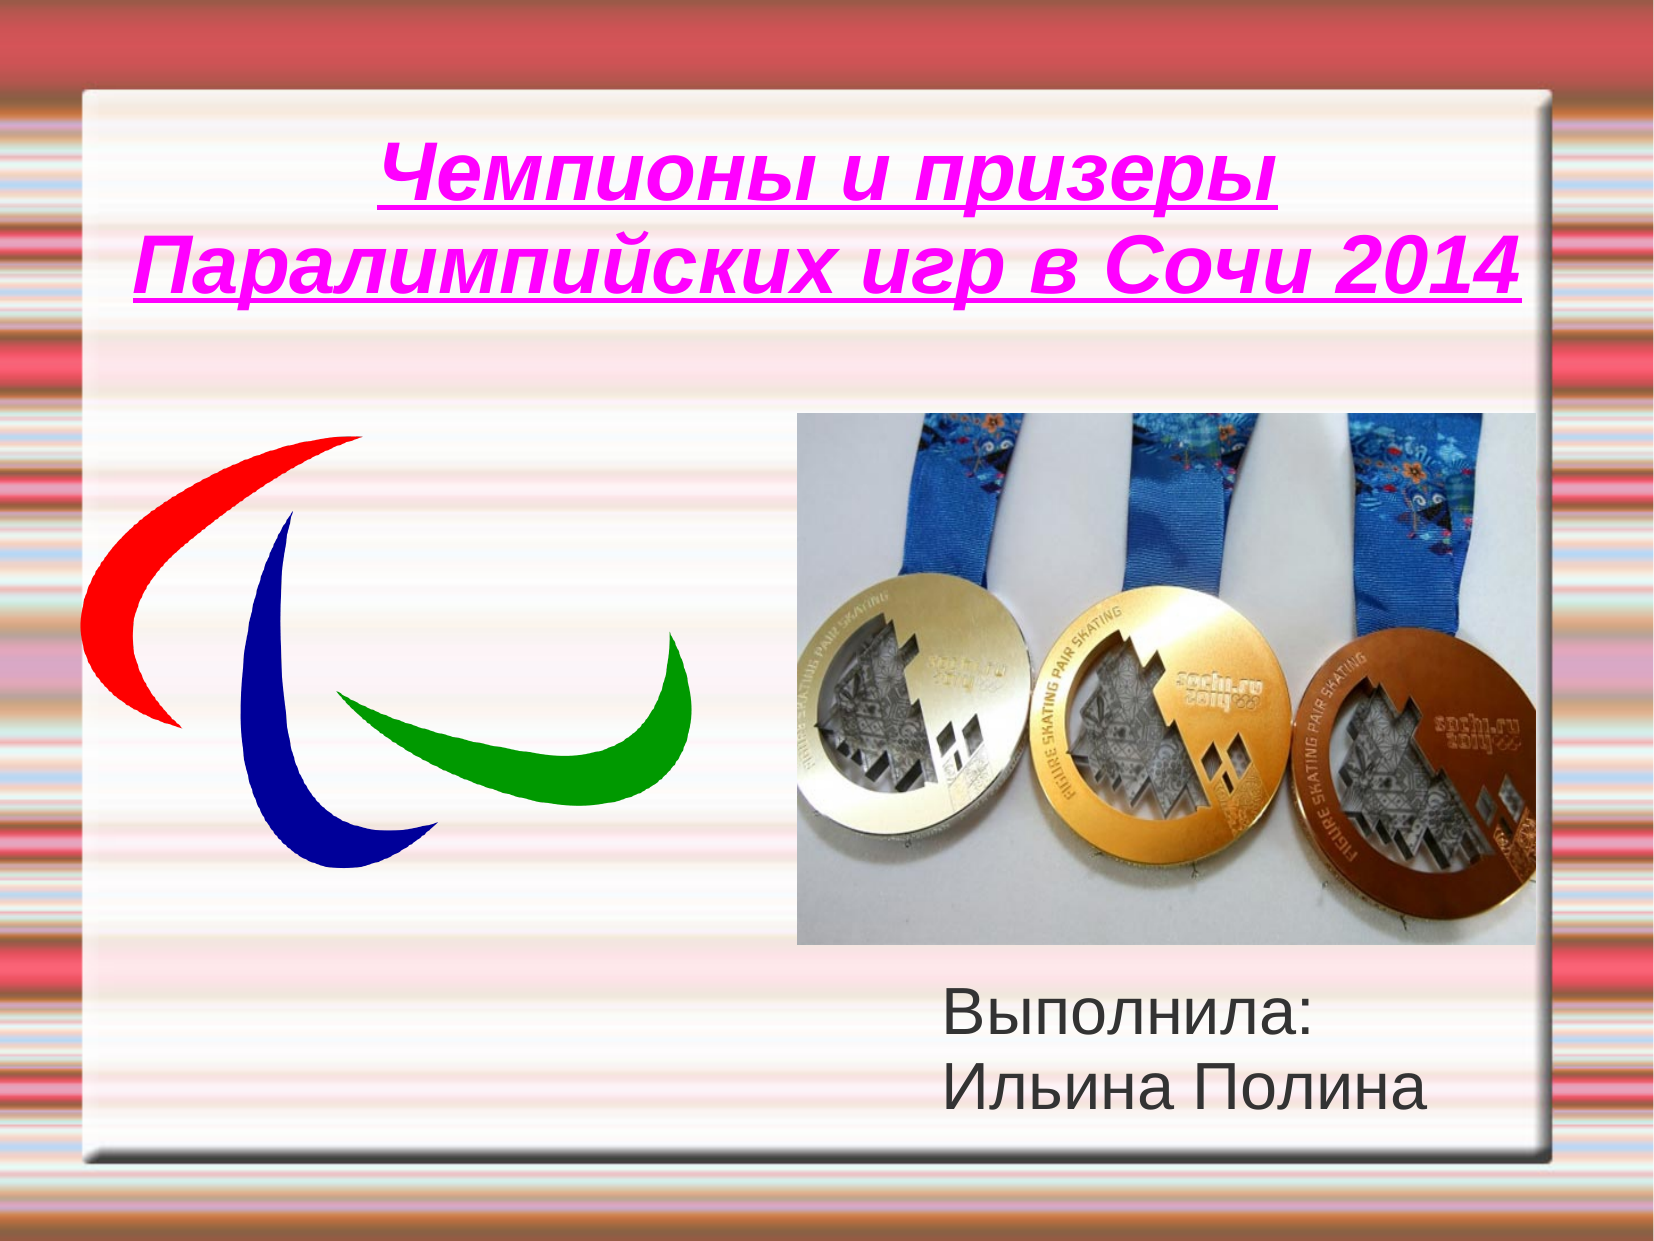

# Чемпионы и призеры Паралимпийских игр в Сочи 2014
Выполнила:
Ильина Полина